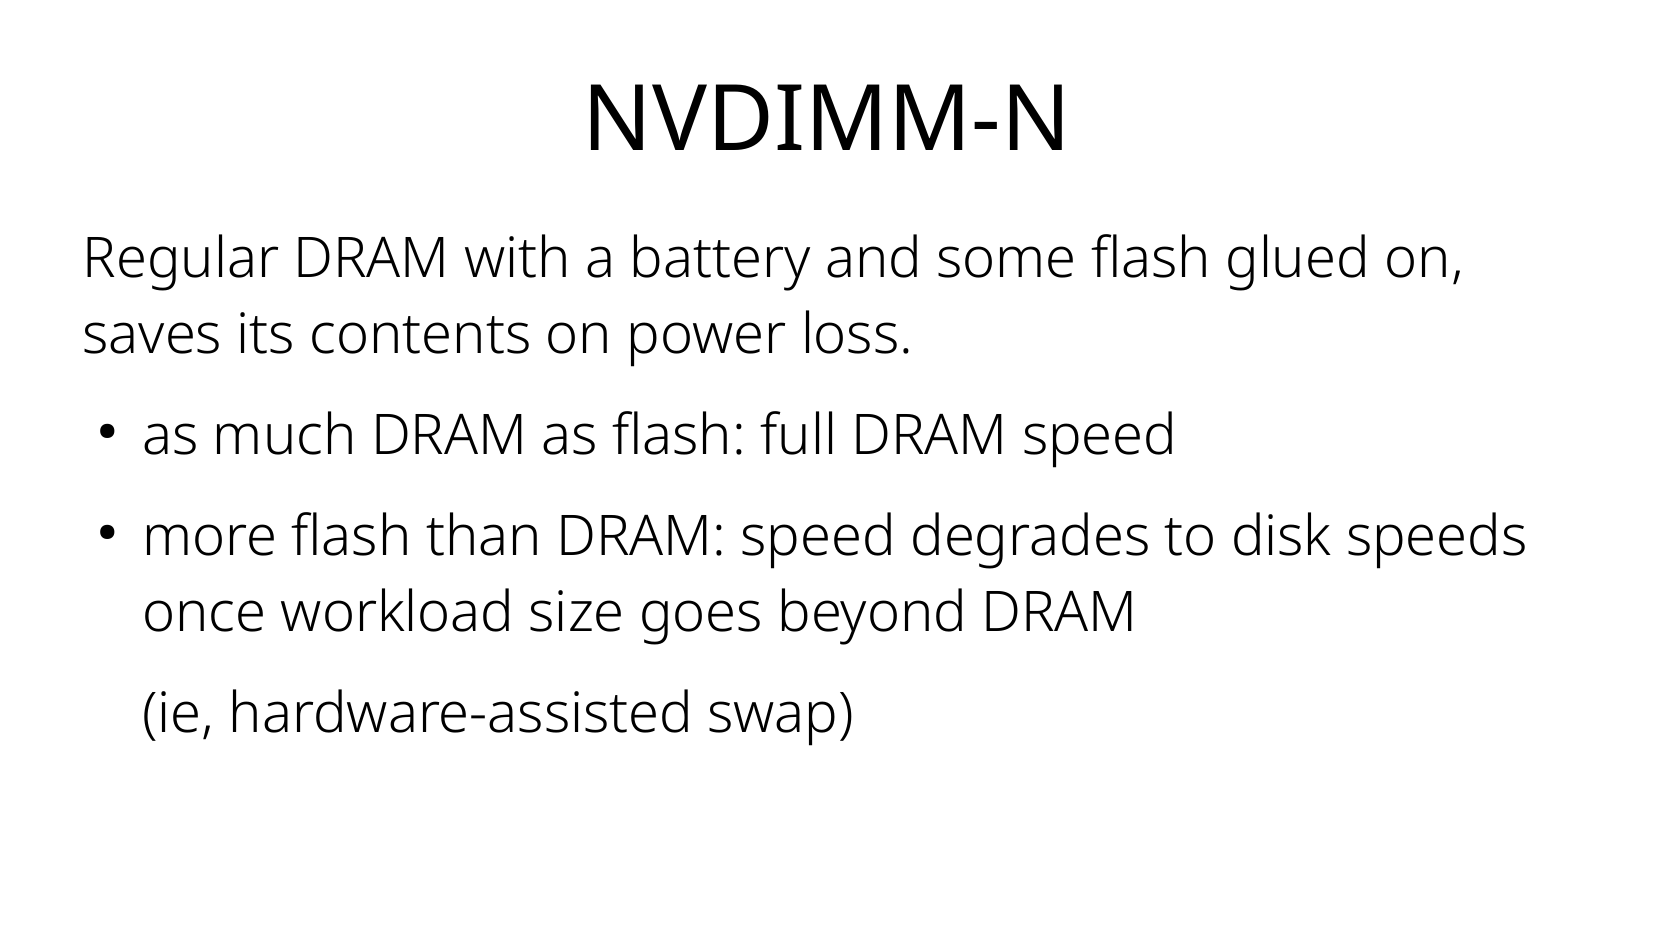

# NVDIMM-N
Regular DRAM with a battery and some flash glued on, saves its contents on power loss.
as much DRAM as flash: full DRAM speed
more flash than DRAM: speed degrades to disk speeds once workload size goes beyond DRAM
(ie, hardware-assisted swap)